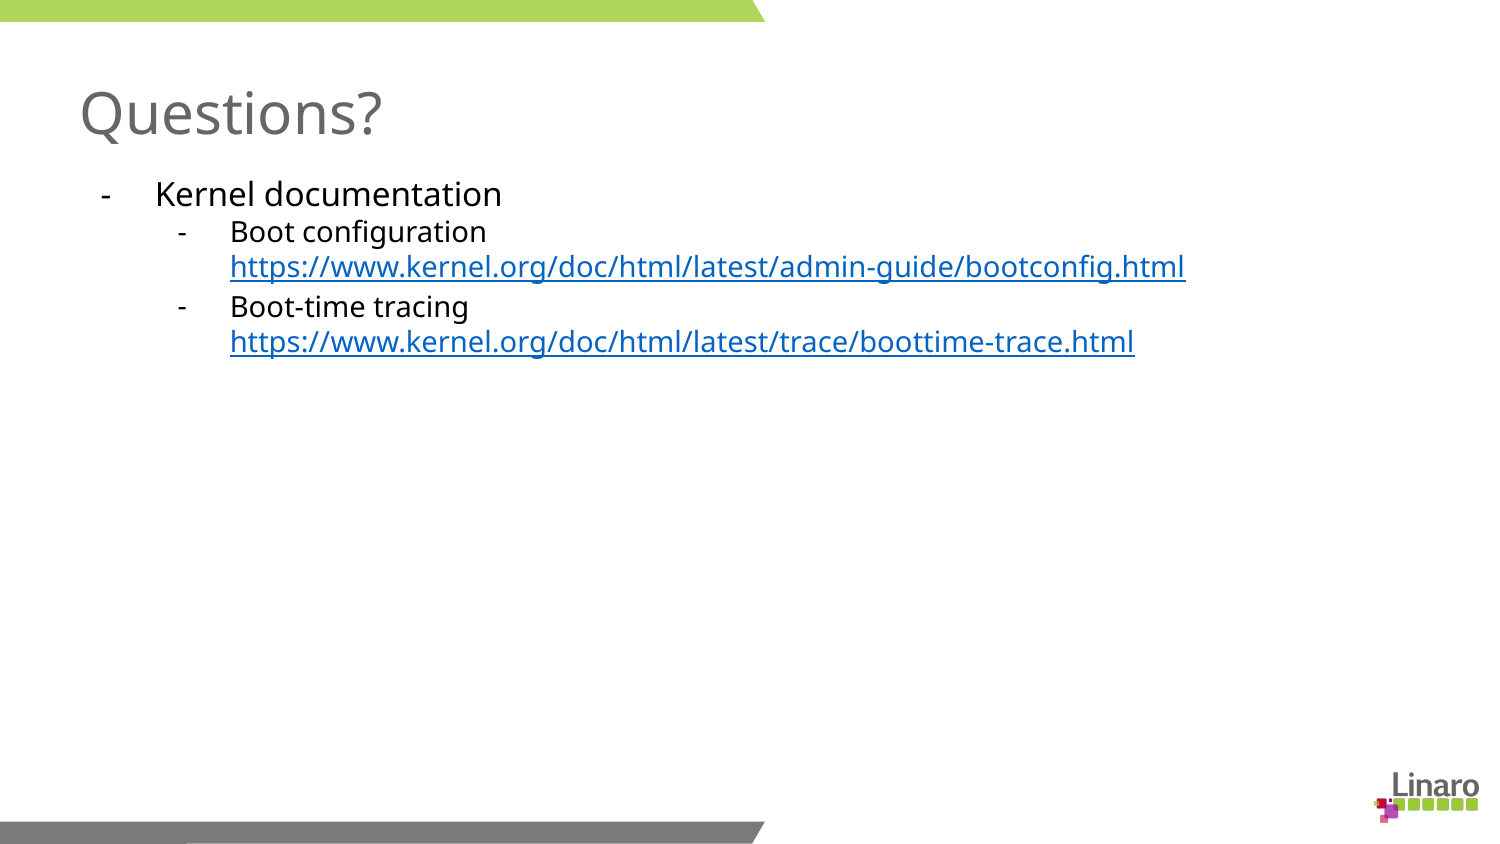

# Questions?
Kernel documentation
Boot configuration
https://www.kernel.org/doc/html/latest/admin-guide/bootconfig.html
Boot-time tracing
https://www.kernel.org/doc/html/latest/trace/boottime-trace.html